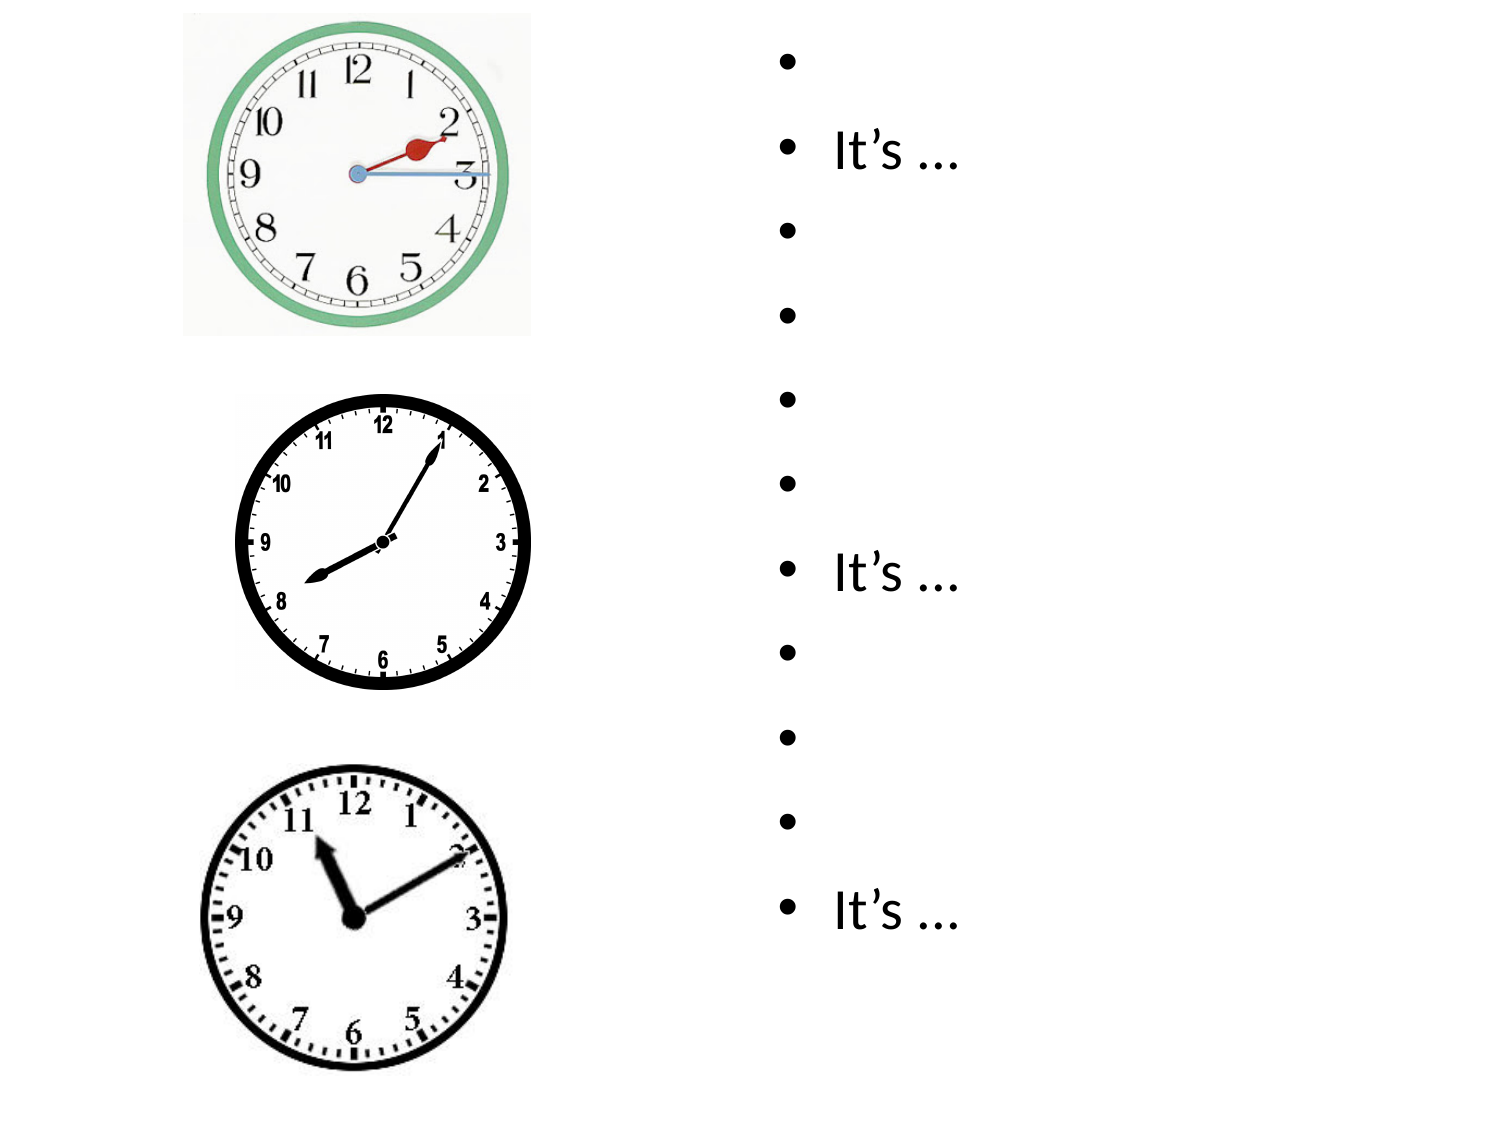

It’s ...
It’s ...
It’s ...
#